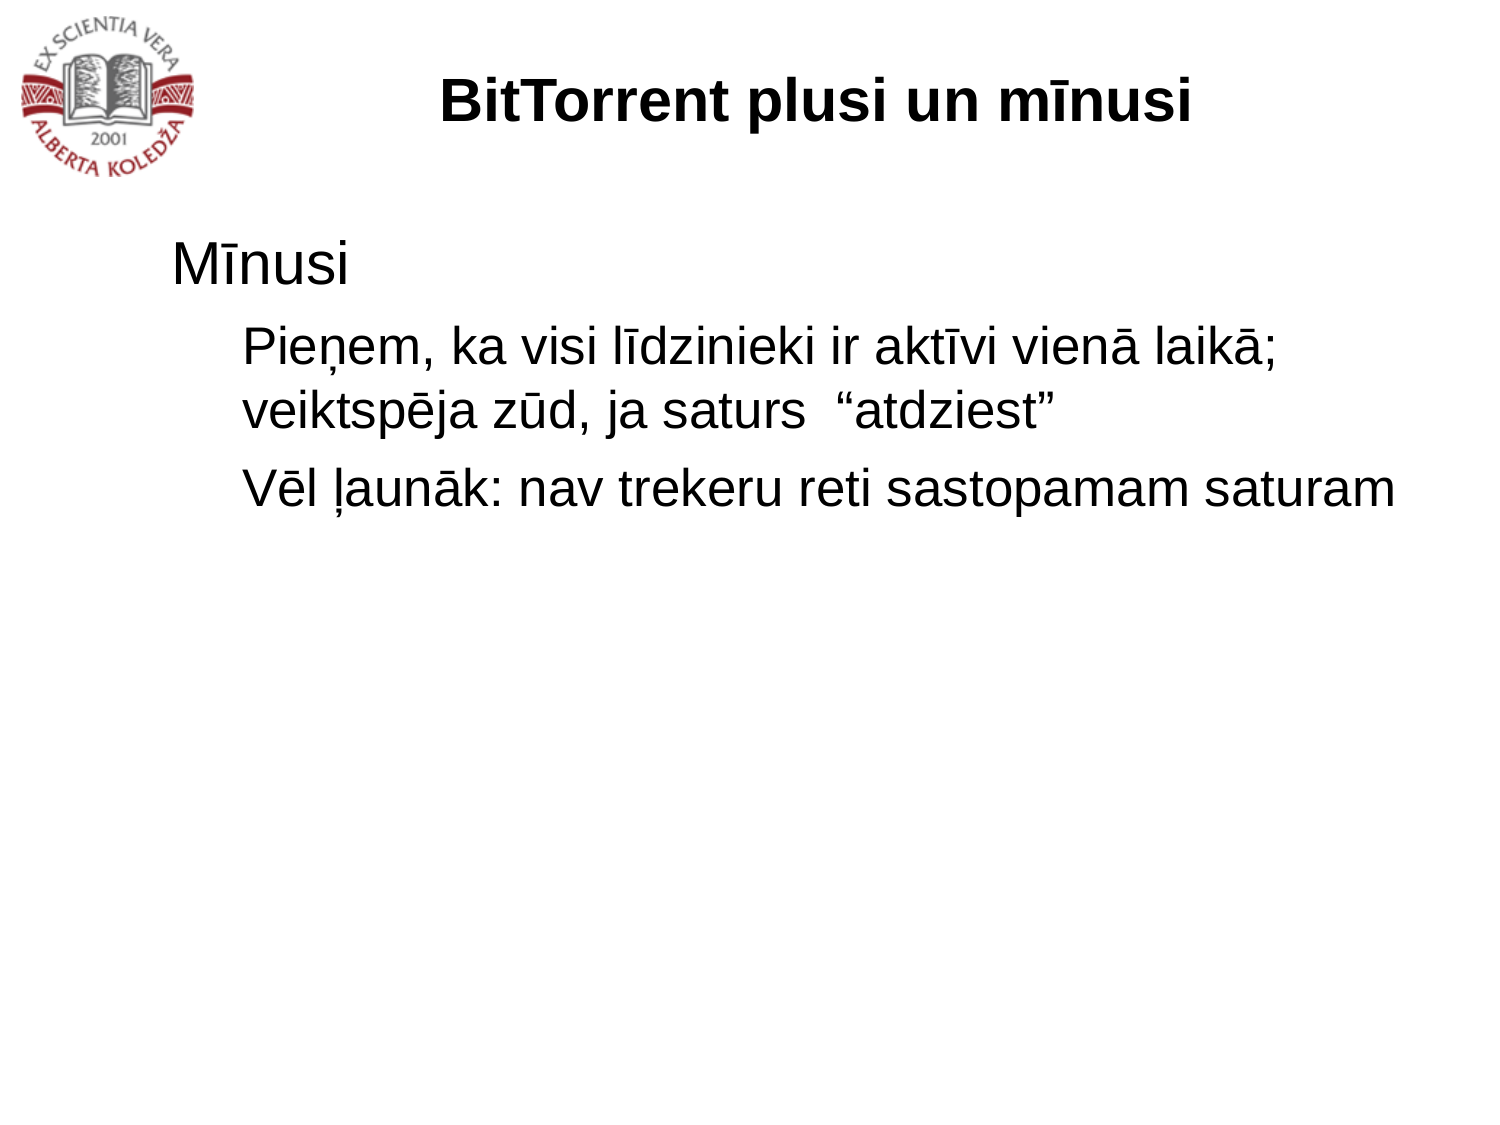

# BitTorrent plusi un mīnusi
Mīnusi
Pieņem, ka visi līdzinieki ir aktīvi vienā laikā; veiktspēja zūd, ja saturs “atdziest”
Vēl ļaunāk: nav trekeru reti sastopamam saturam